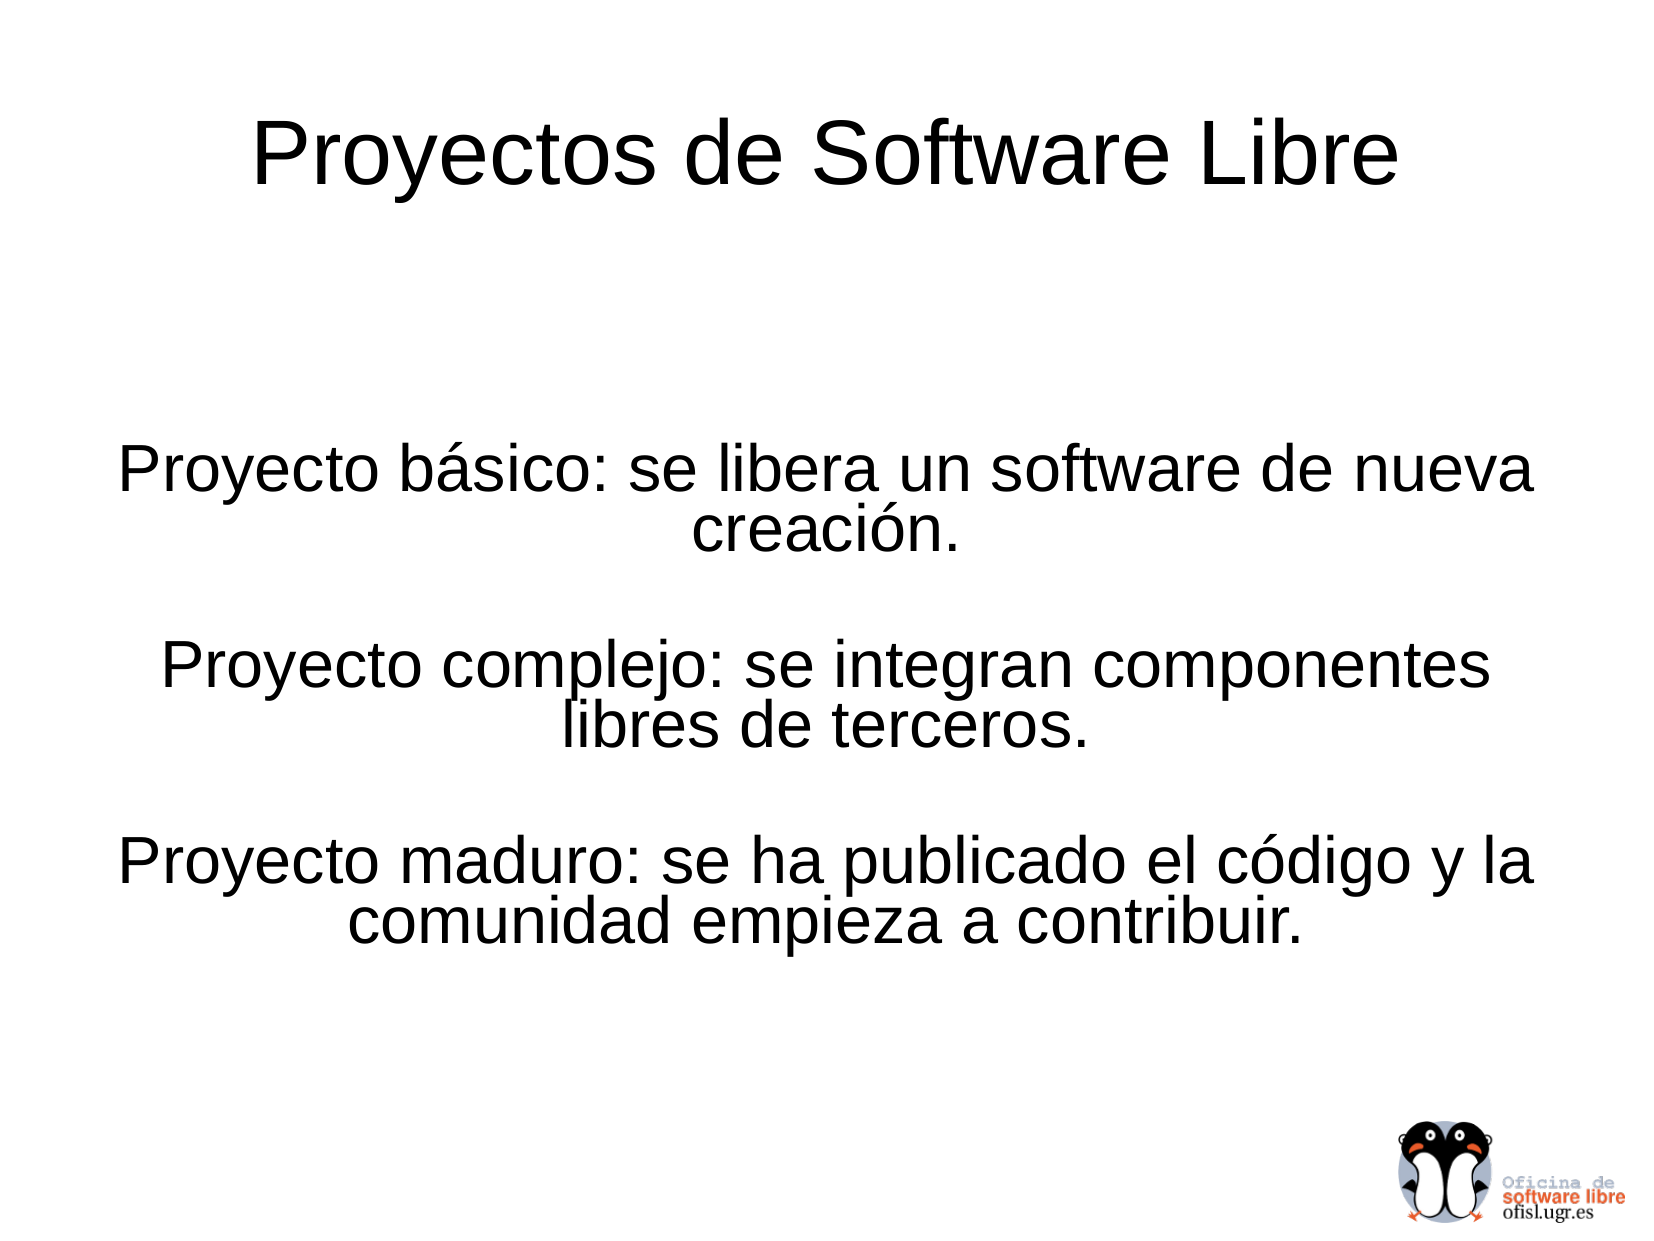

# Proyectos de Software Libre
Proyecto básico: se libera un software de nueva creación.
Proyecto complejo: se integran componentes libres de terceros.
Proyecto maduro: se ha publicado el código y la comunidad empieza a contribuir.